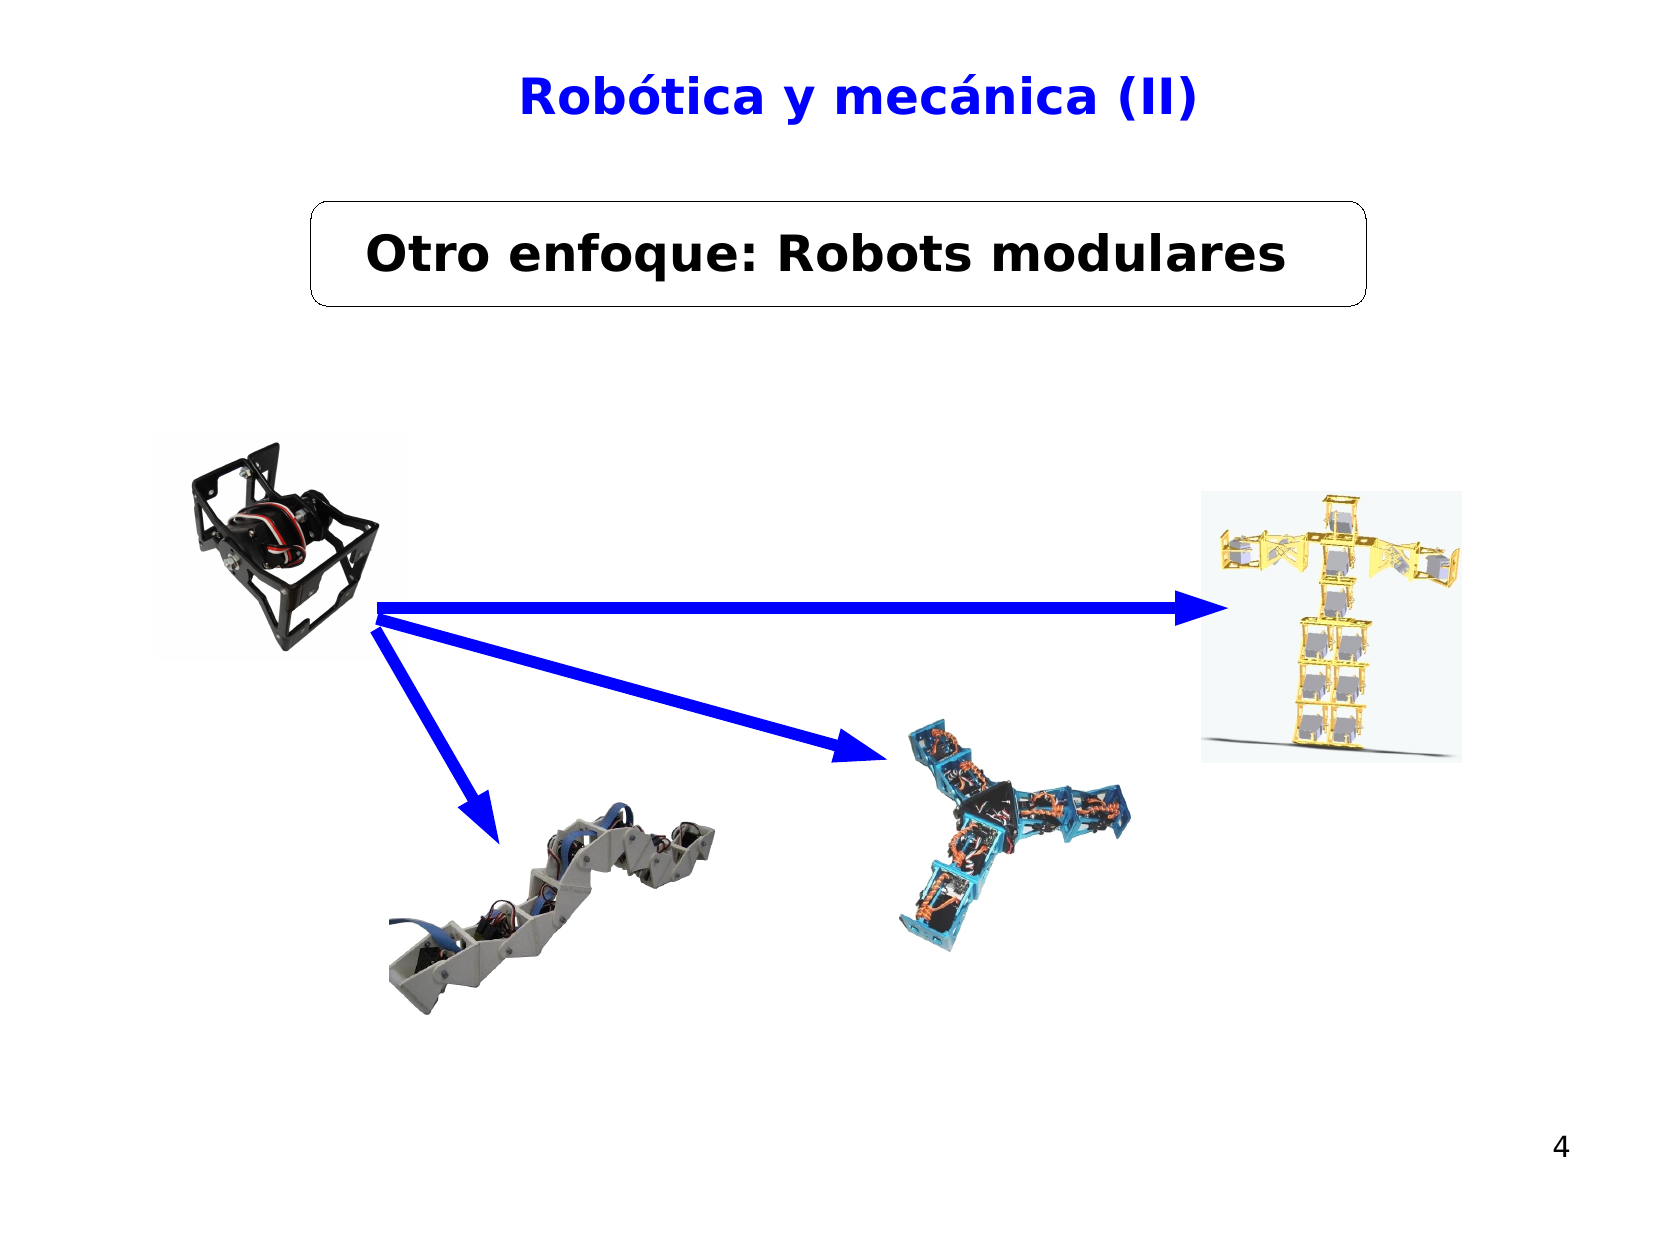

Robótica y mecánica (II)
Otro enfoque: Robots modulares
4